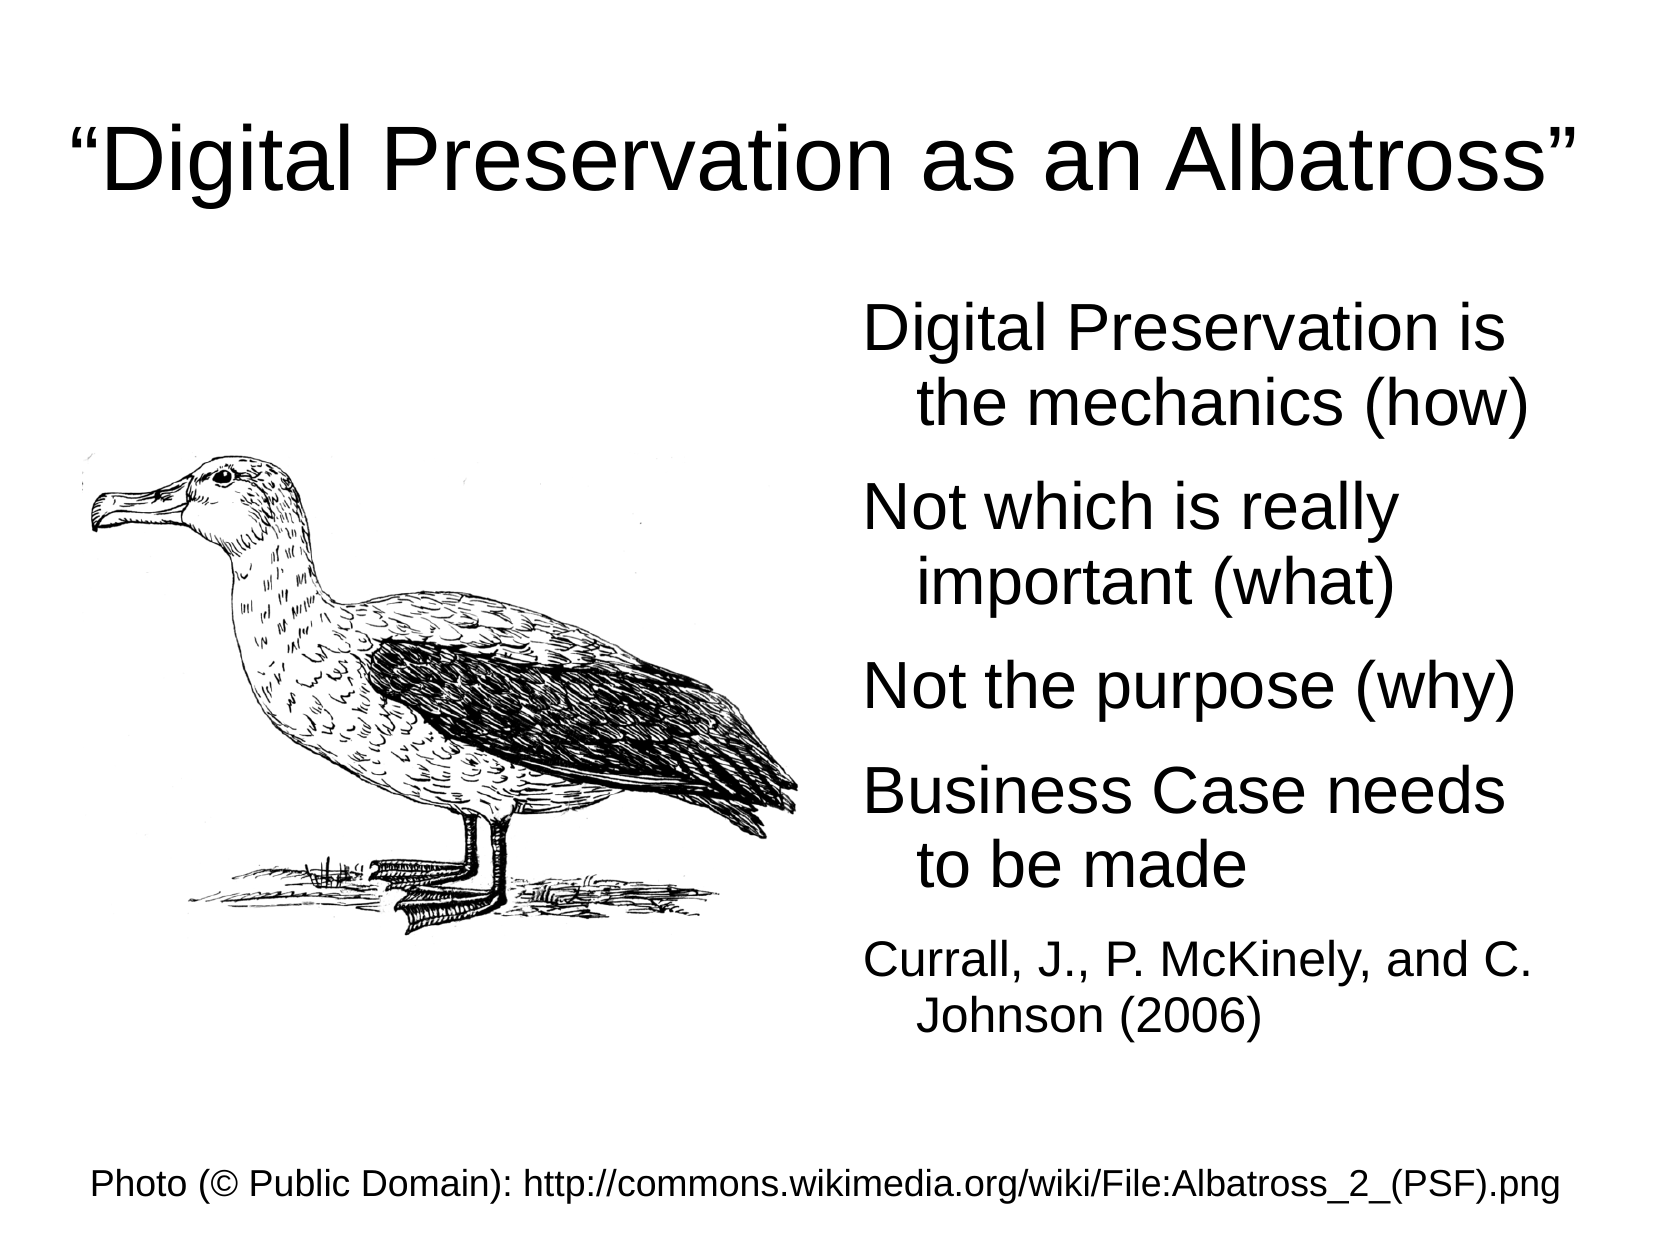

# “Digital Preservation as an Albatross”
Digital Preservation is the mechanics (how)
Not which is really important (what)
Not the purpose (why)
Business Case needs to be made
Currall, J., P. McKinely, and C. Johnson (2006)
Photo (© Public Domain): http://commons.wikimedia.org/wiki/File:Albatross_2_(PSF).png